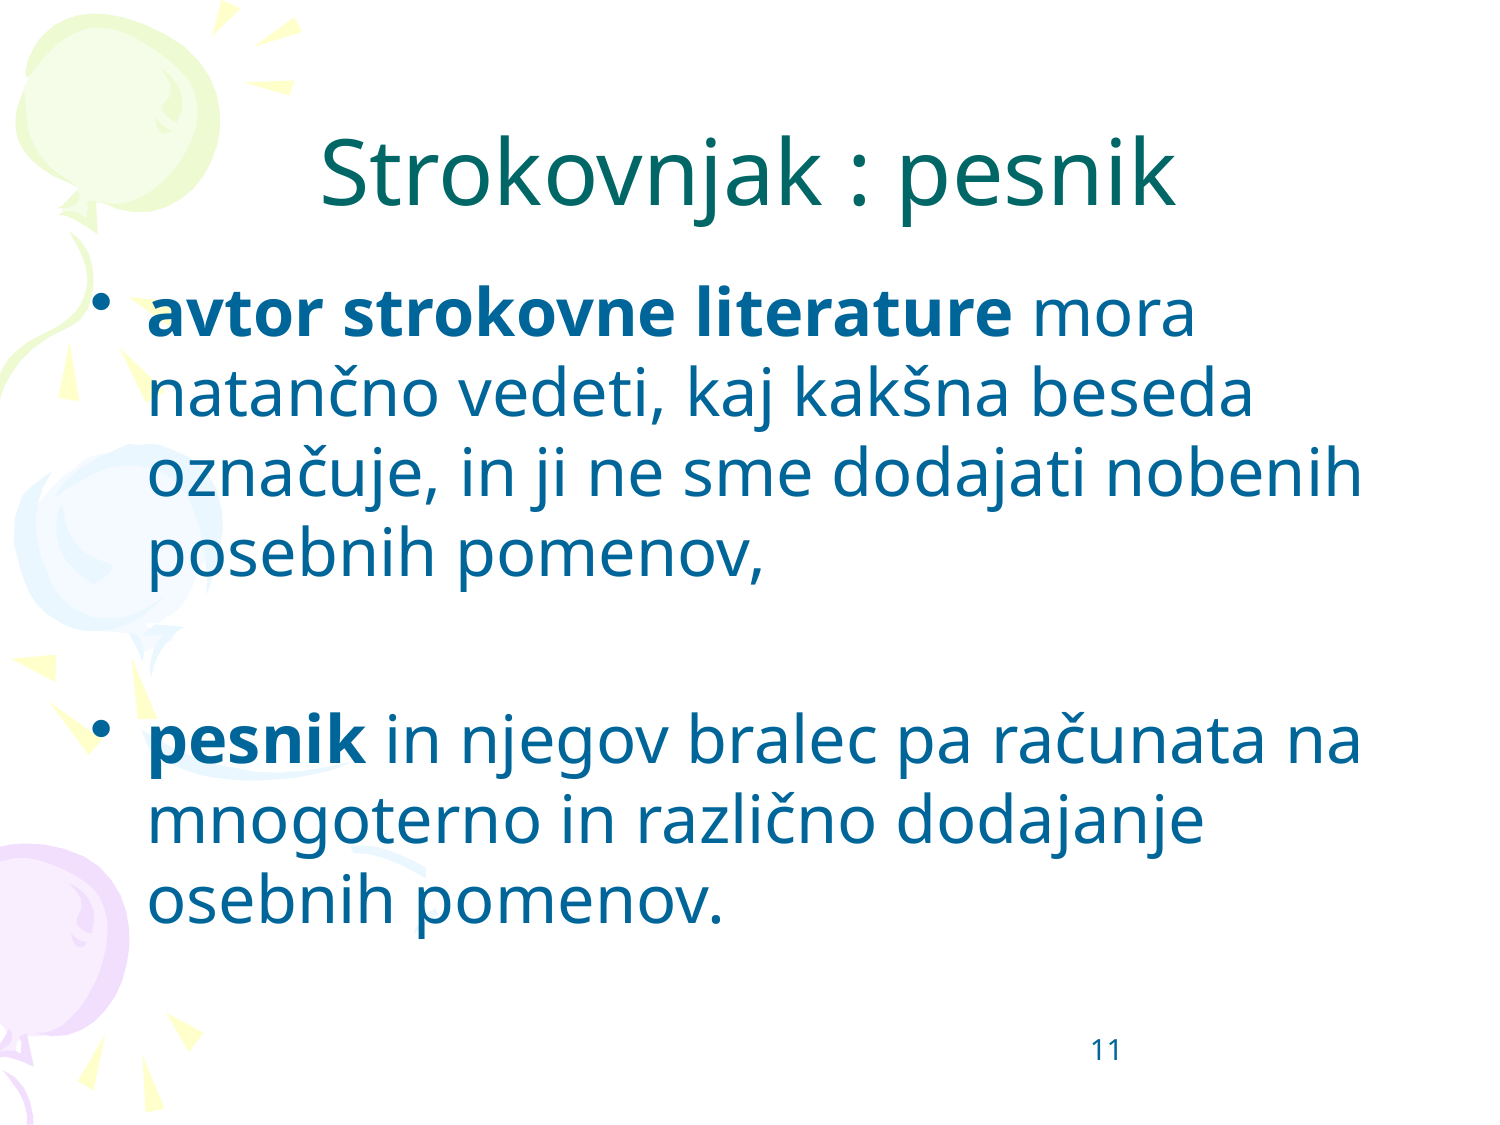

# Strokovnjak : pesnik
avtor strokovne literature mora natančno vedeti, kaj kakšna beseda označuje, in ji ne sme dodajati nobenih posebnih pomenov,
pesnik in njegov bralec pa računata na mnogoterno in različno dodajanje osebnih pomenov.